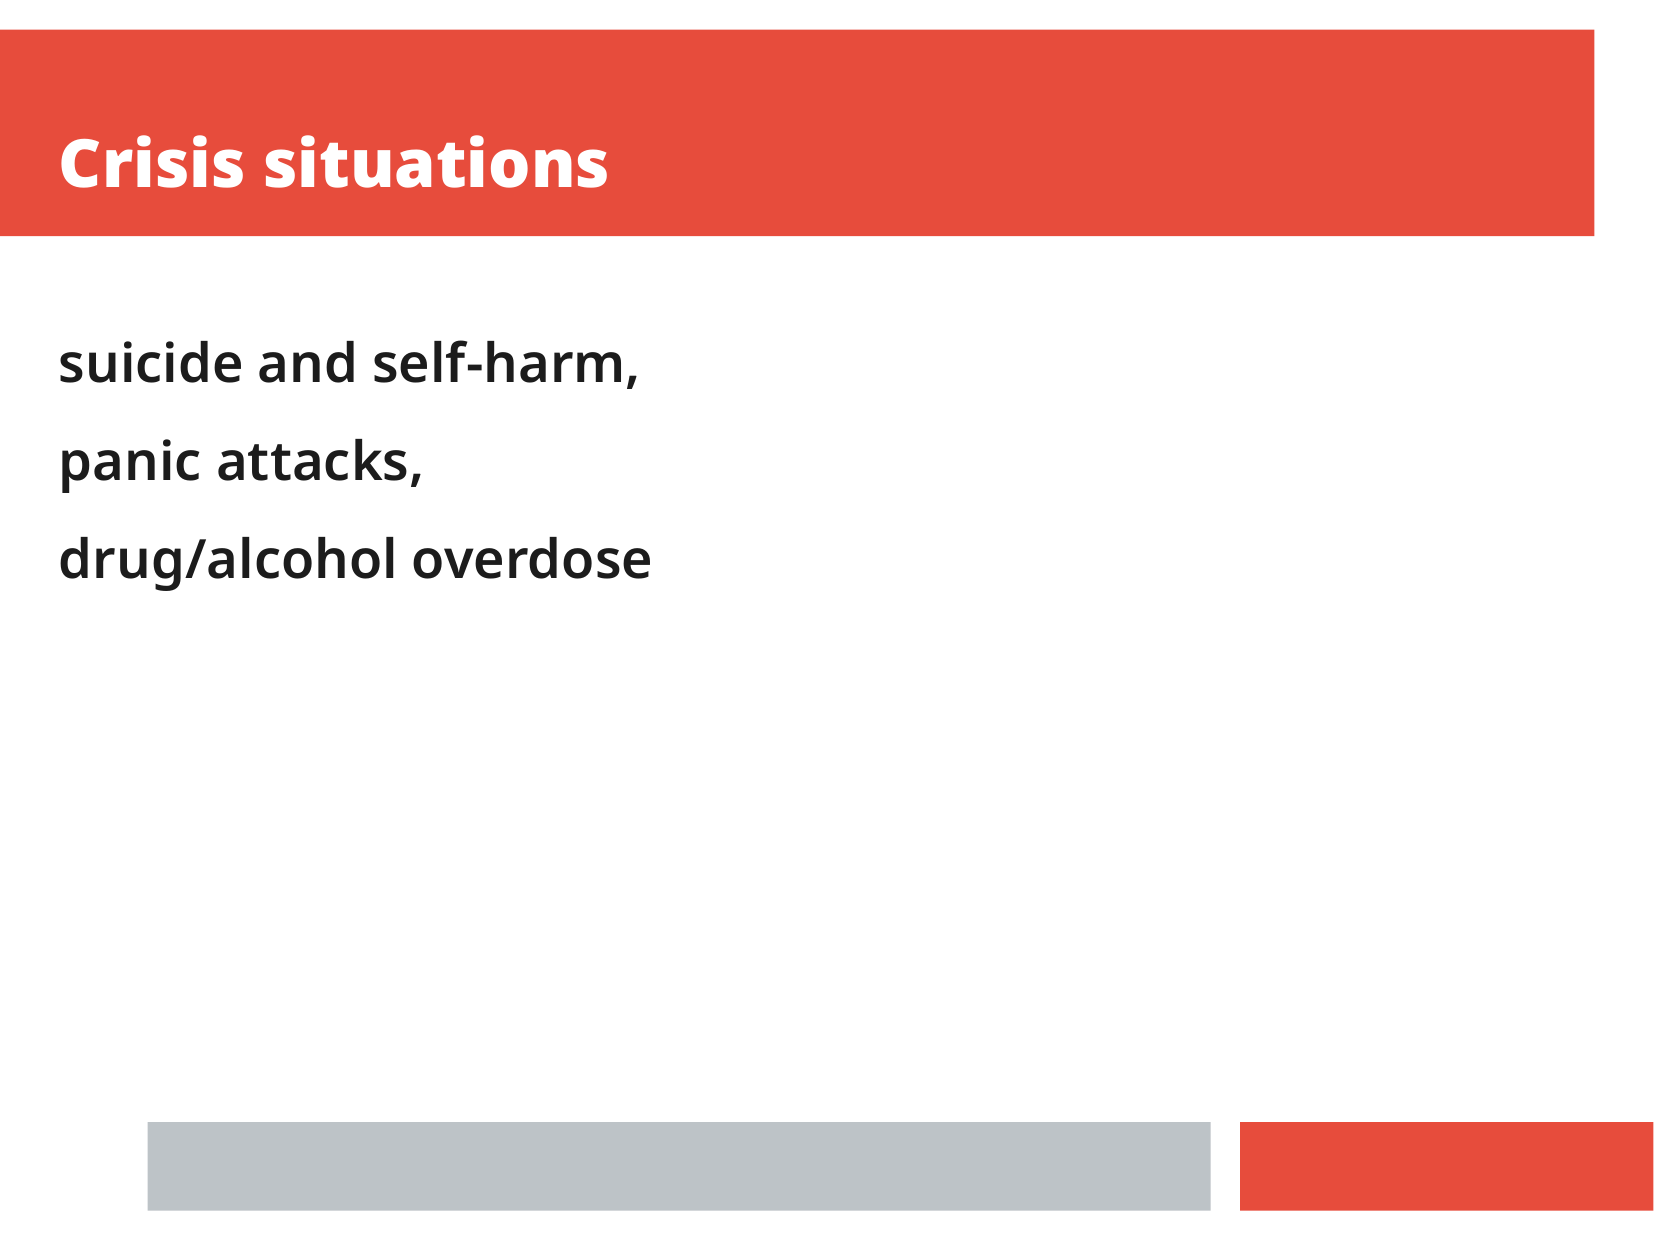

# Crisis situations
suicide and self-harm,
panic attacks,
drug/alcohol overdose